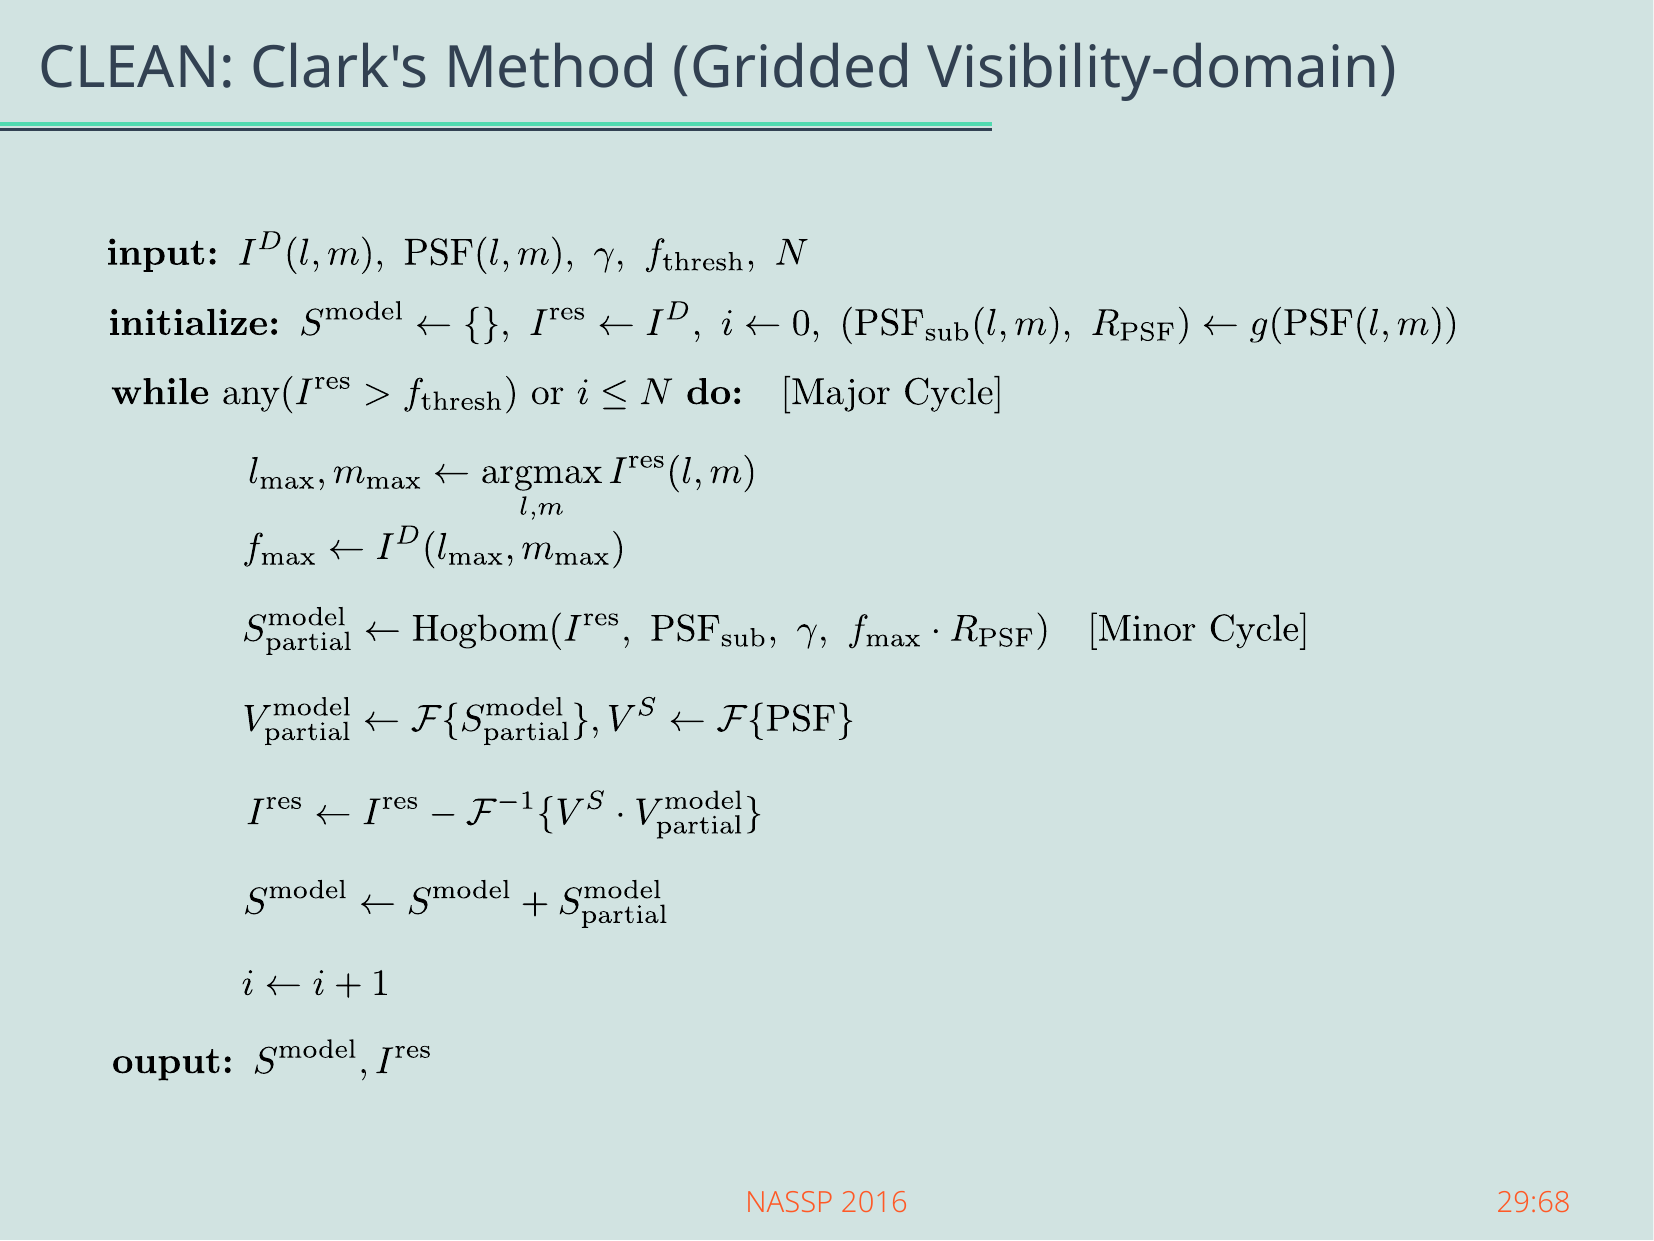

CLEAN: Clark's Method (Gridded Visibility-domain)
NASSP 2016
29